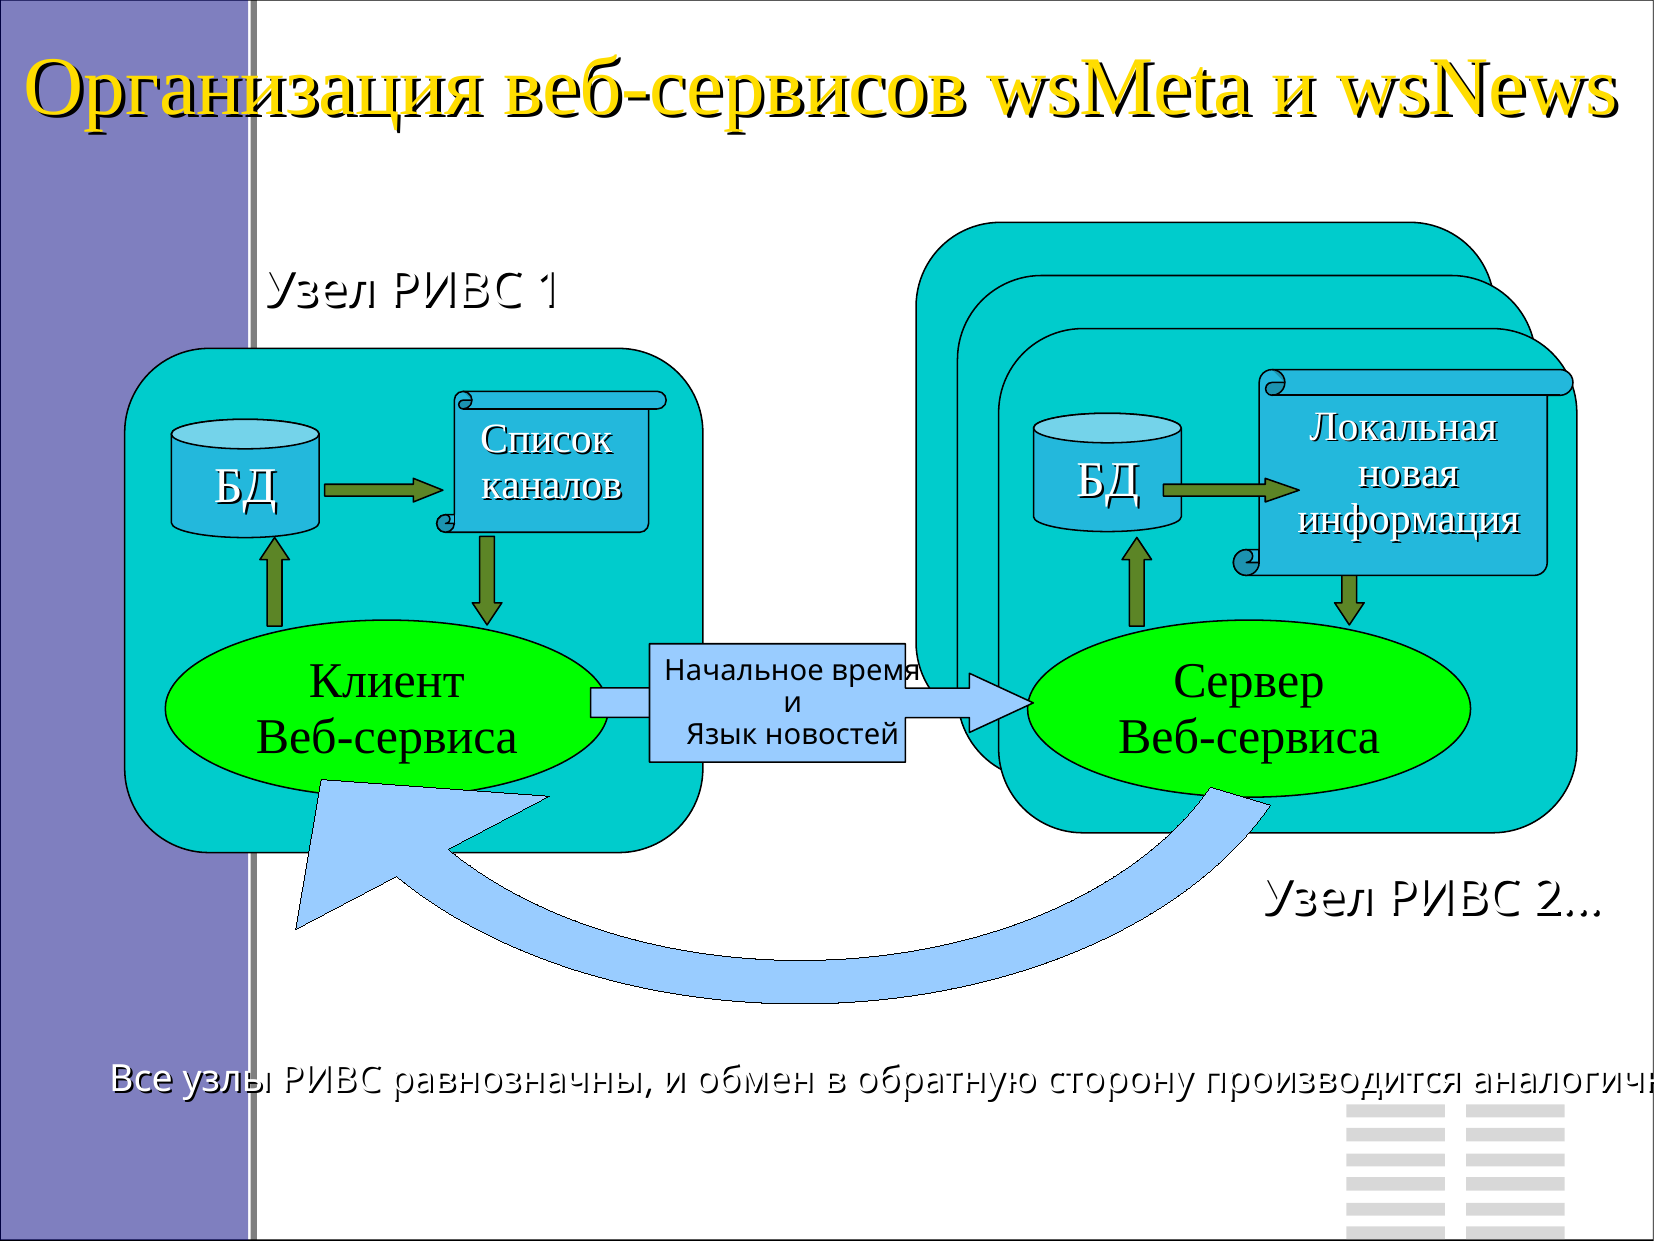

# Организация веб-сервисов wsMeta и wsNews
Узел РИВС 1
Локальная
 новая
 информация
Список
каналов
БД
БД
Клиент
Веб-сервиса
Сервер
Веб-сервиса
Начальное время
и
Язык новостей
Узел РИВС 2...
Все узлы РИВС равнозначны, и обмен в обратную сторону производится аналогично.